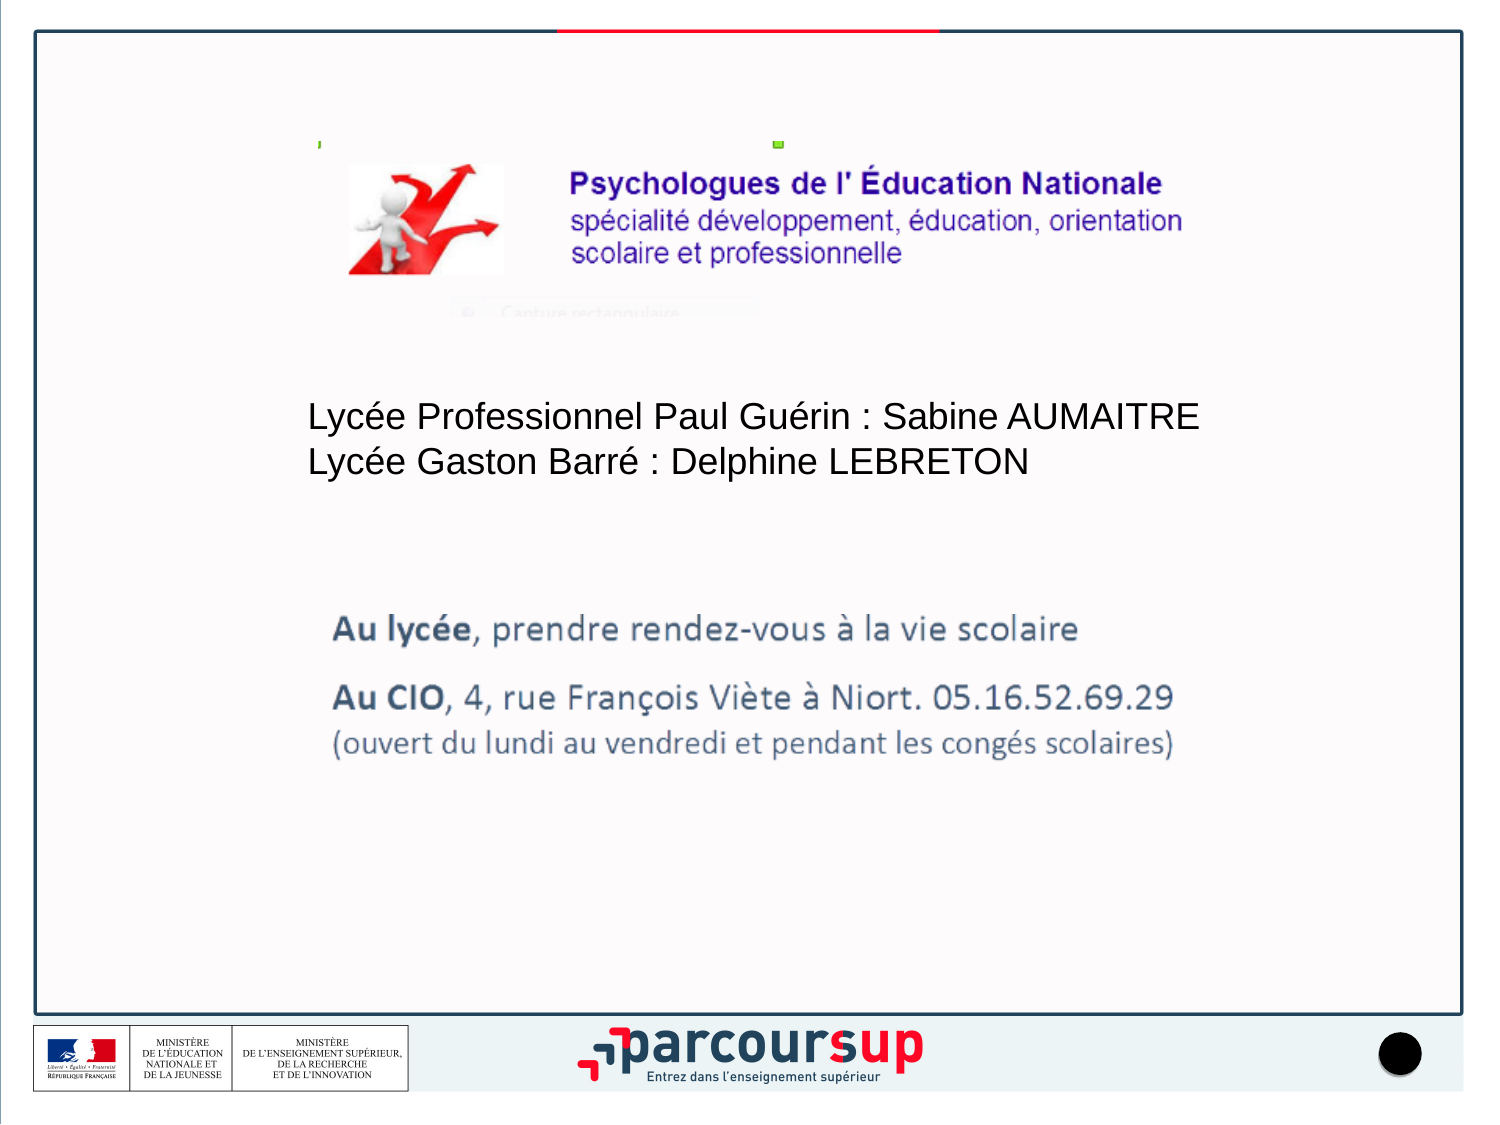

Lycée Professionnel Paul Guérin : Sabine AUMAITRE
Lycée Gaston Barré : Delphine LEBRETON